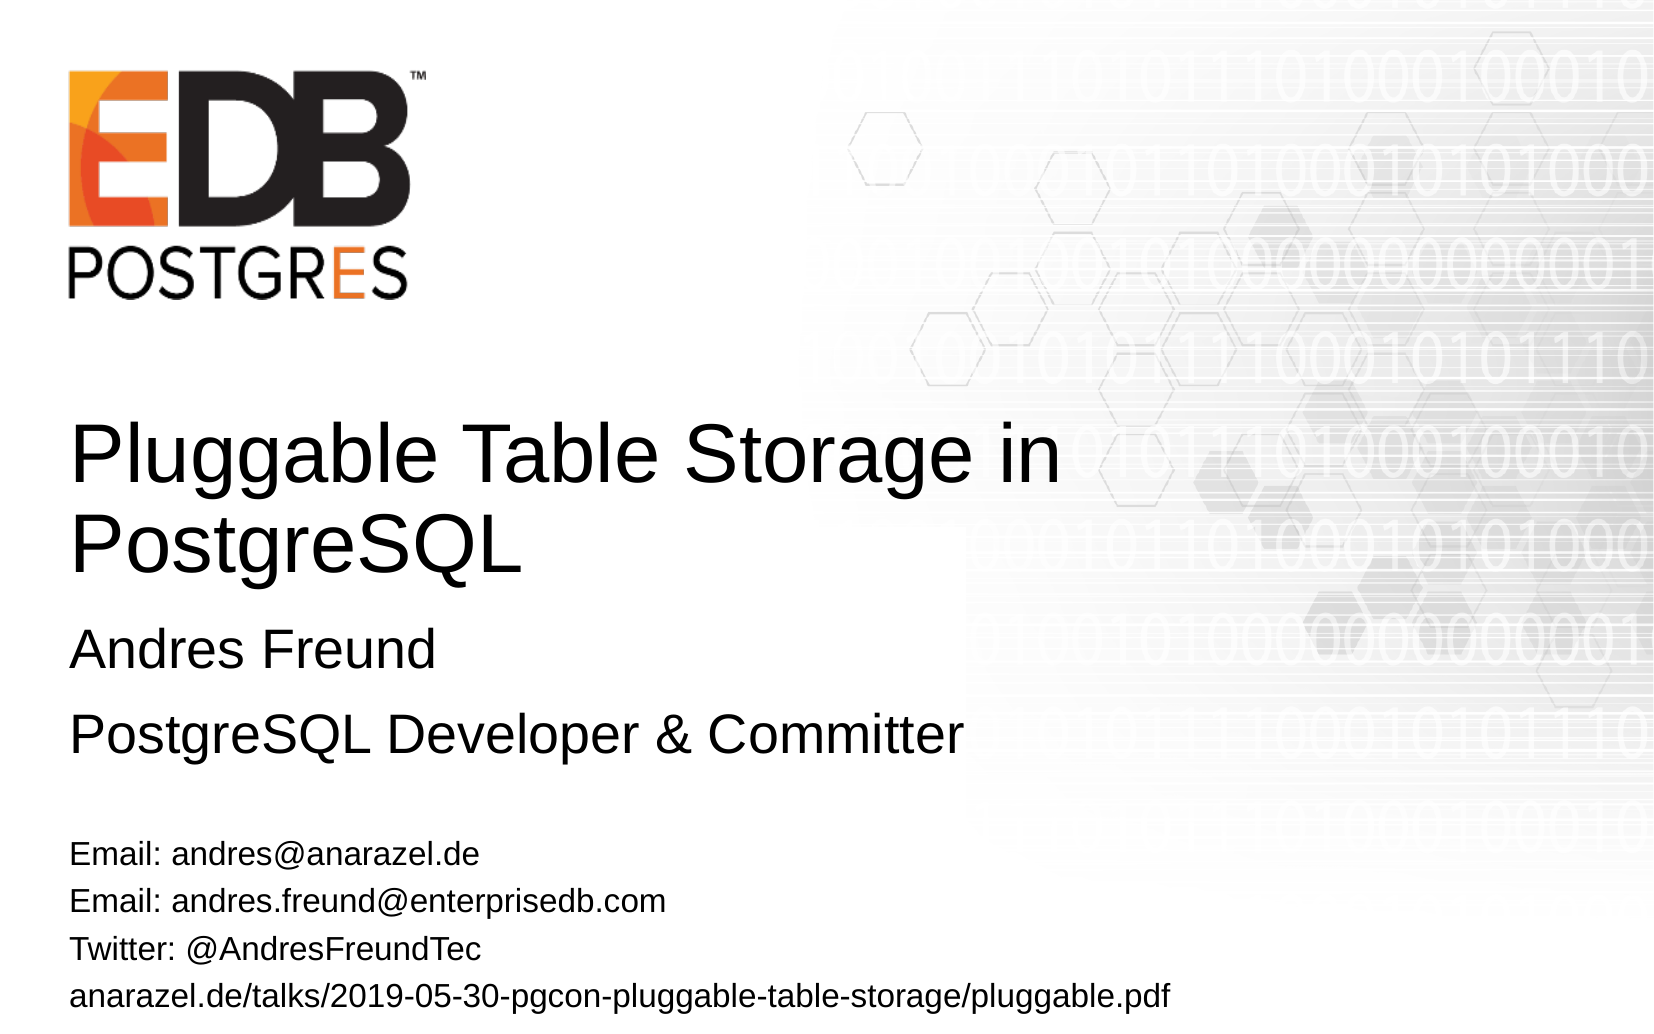

# Pluggable Table Storage in PostgreSQL
Andres Freund
PostgreSQL Developer & Committer
Email: andres@anarazel.de
Email: andres.freund@enterprisedb.com
Twitter: @AndresFreundTec
anarazel.de/talks/2019-05-30-pgcon-pluggable-table-storage/pluggable.pdf